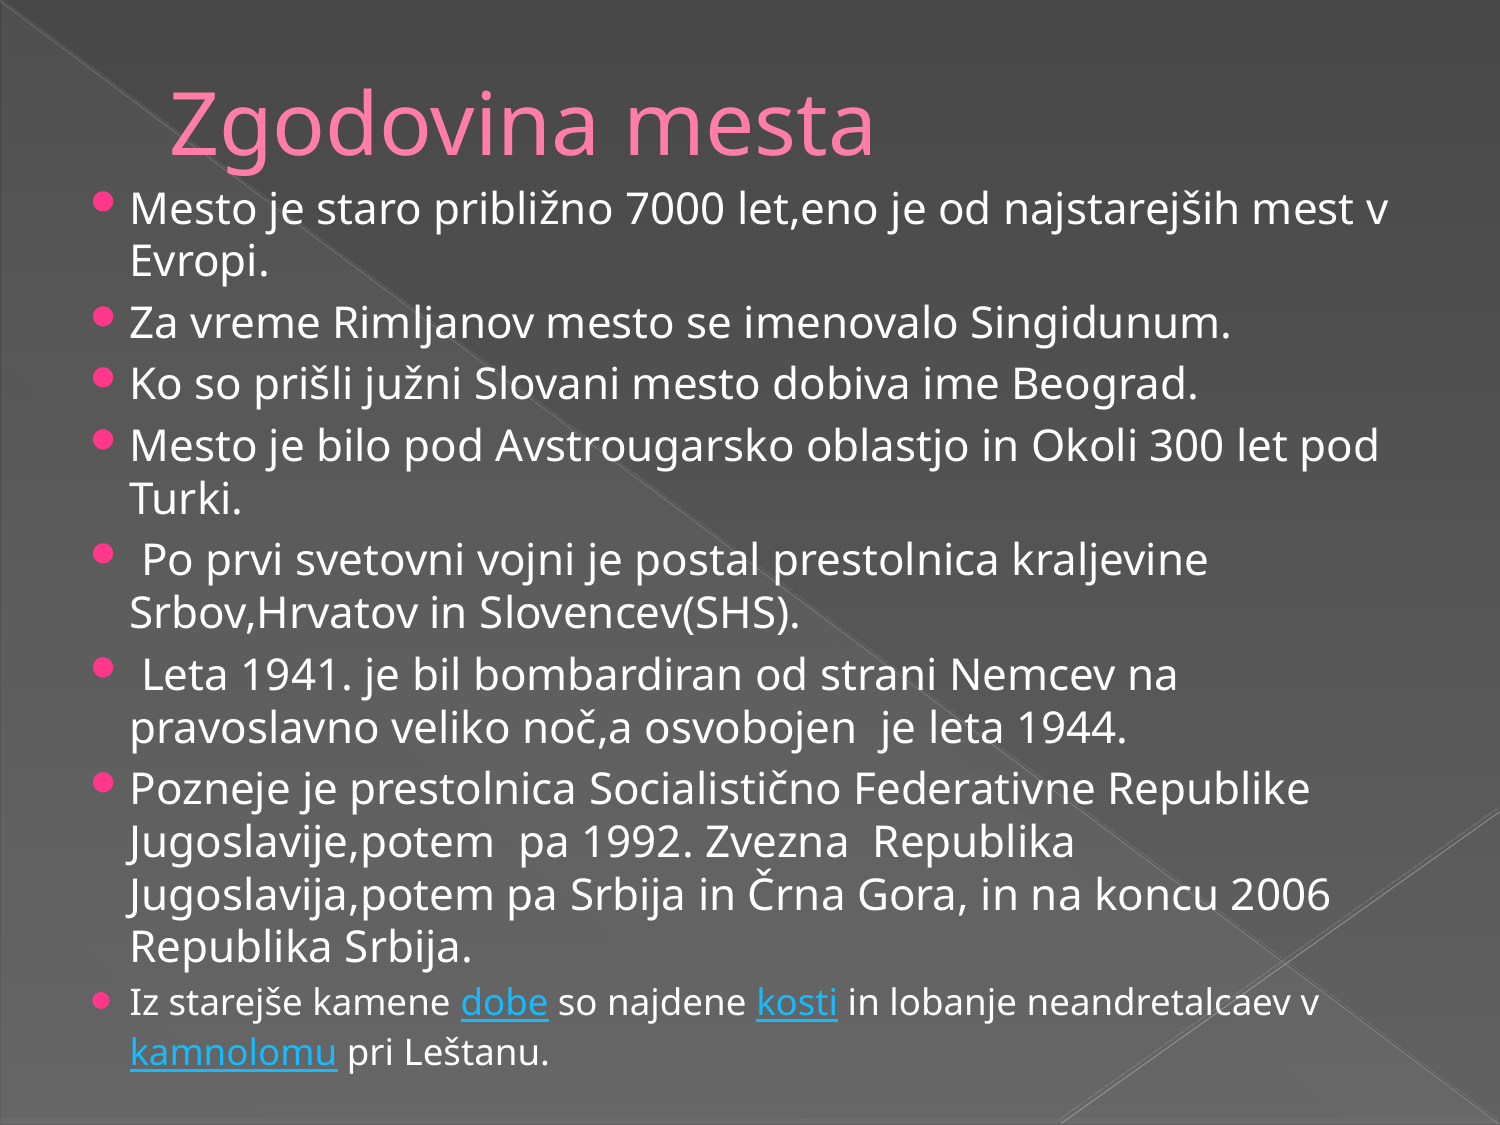

# Zgodovina mesta
Mesto je staro približno 7000 let,eno je od najstarejših mest v Evropi.
Za vreme Rimljanov mesto se imenovalo Singidunum.
Ko so prišli južni Slovani mesto dobiva ime Beograd.
Mesto je bilo pod Avstrougarsko oblastjo in Okoli 300 let pod Turki.
 Po prvi svetovni vojni je postal prestolnica kraljevine Srbov,Hrvatov in Slovencev(SHS).
 Leta 1941. je bil bombardiran od strani Nemcev na pravoslavno veliko noč,a osvobojen je leta 1944.
Pozneje je prestolnica Socialistično Federativne Republike Jugoslavije,potem pa 1992. Zvezna Republika Jugoslavija,potem pa Srbija in Črna Gora, in na koncu 2006 Republika Srbija.
Iz starejše kamene dobe so najdene kosti in lobanje neandretalcaev v kamnolomu pri Leštanu.